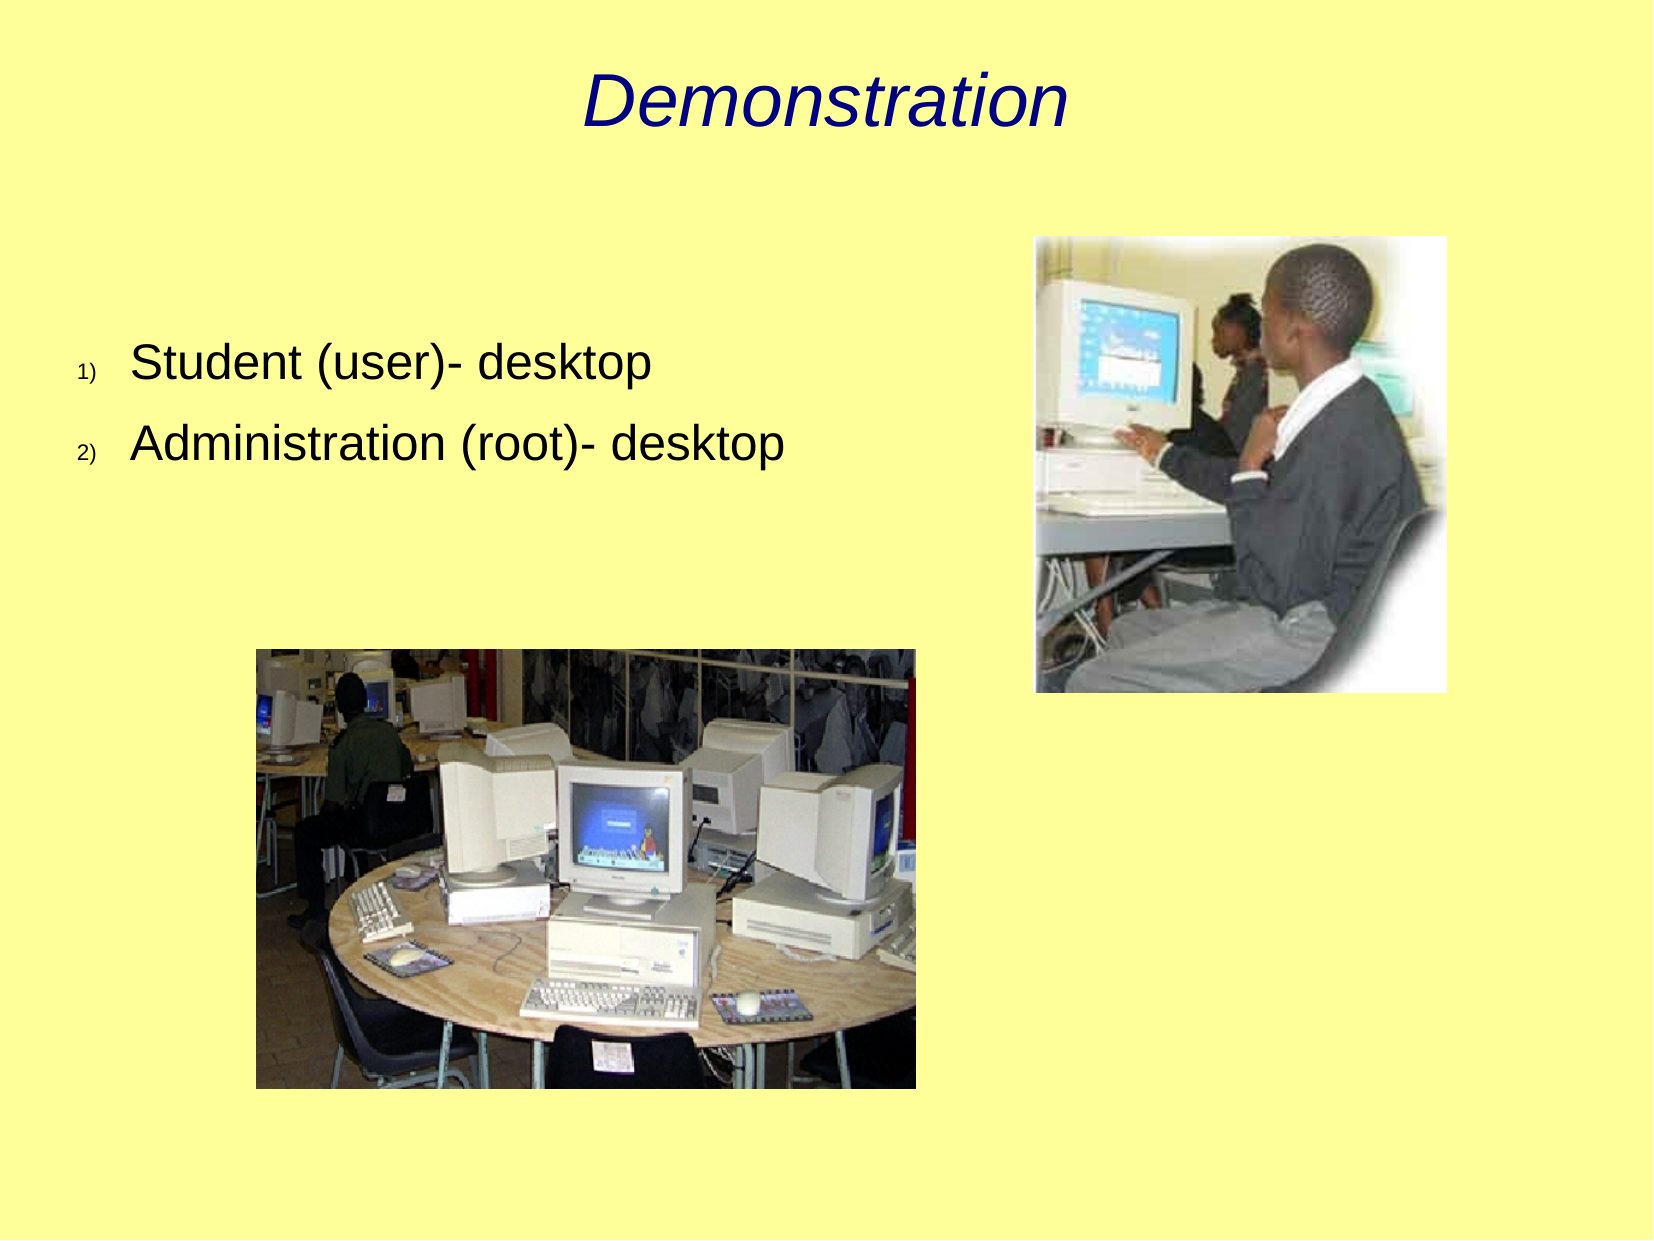

# Demonstration
Student (user)- desktop
Administration (root)- desktop